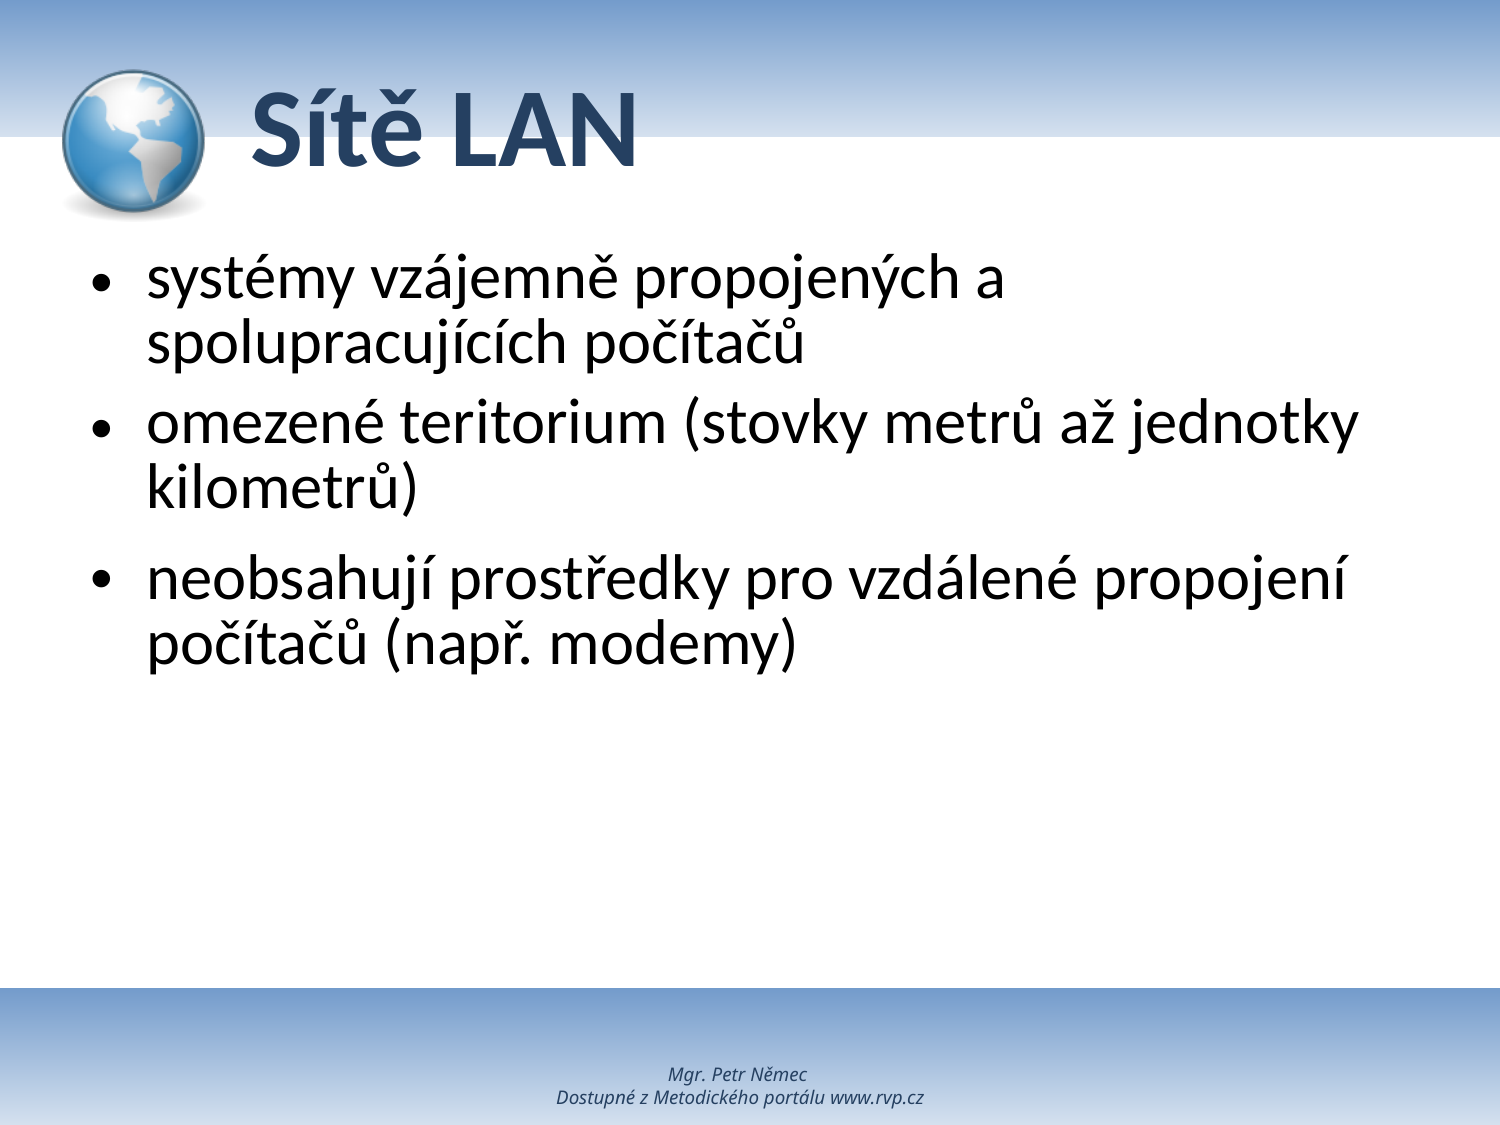

# Sítě LAN
systémy vzájemně propojených a spolupracujících počítačů
omezené teritorium (stovky metrů až jednotky kilometrů)
neobsahují prostředky pro vzdálené propojení počítačů (např. modemy)